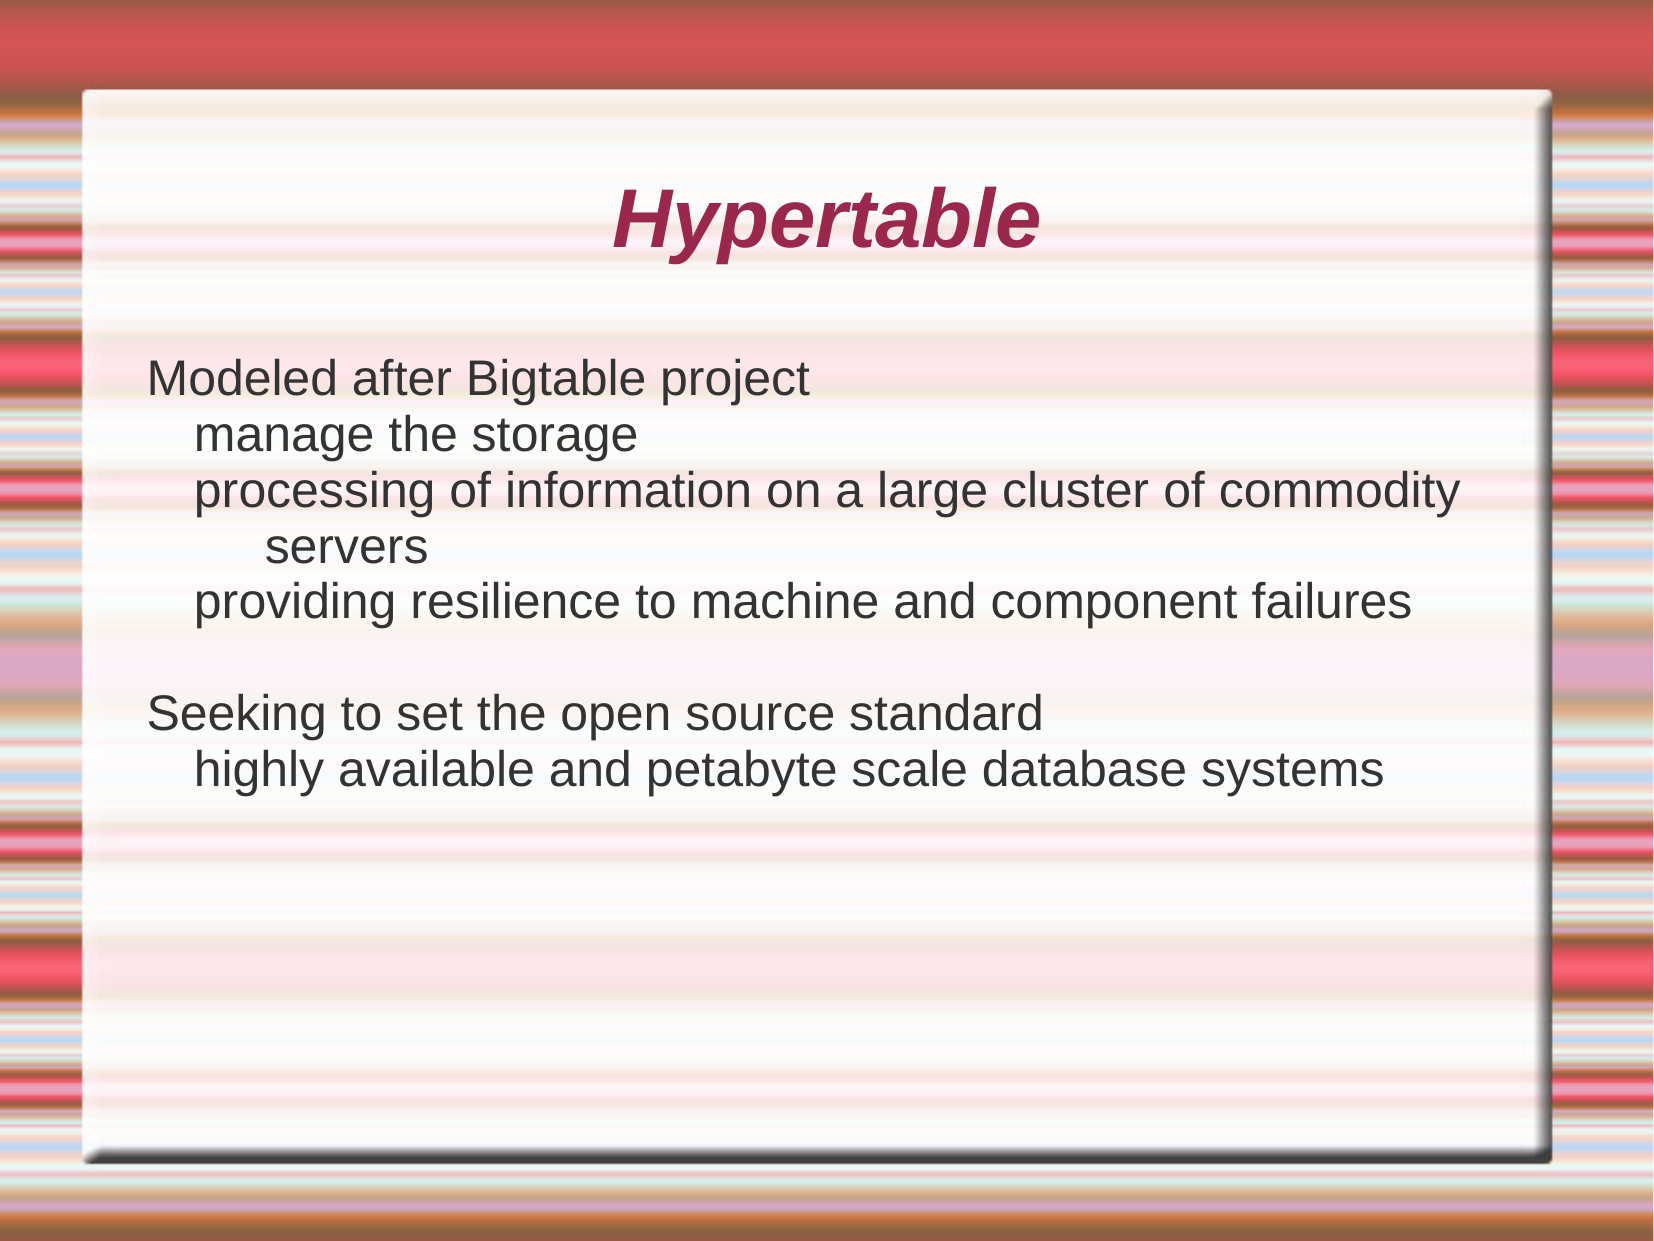

# Hypertable
Modeled after Bigtable project
manage the storage
processing of information on a large cluster of commodity servers
providing resilience to machine and component failures
Seeking to set the open source standard
highly available and petabyte scale database systems